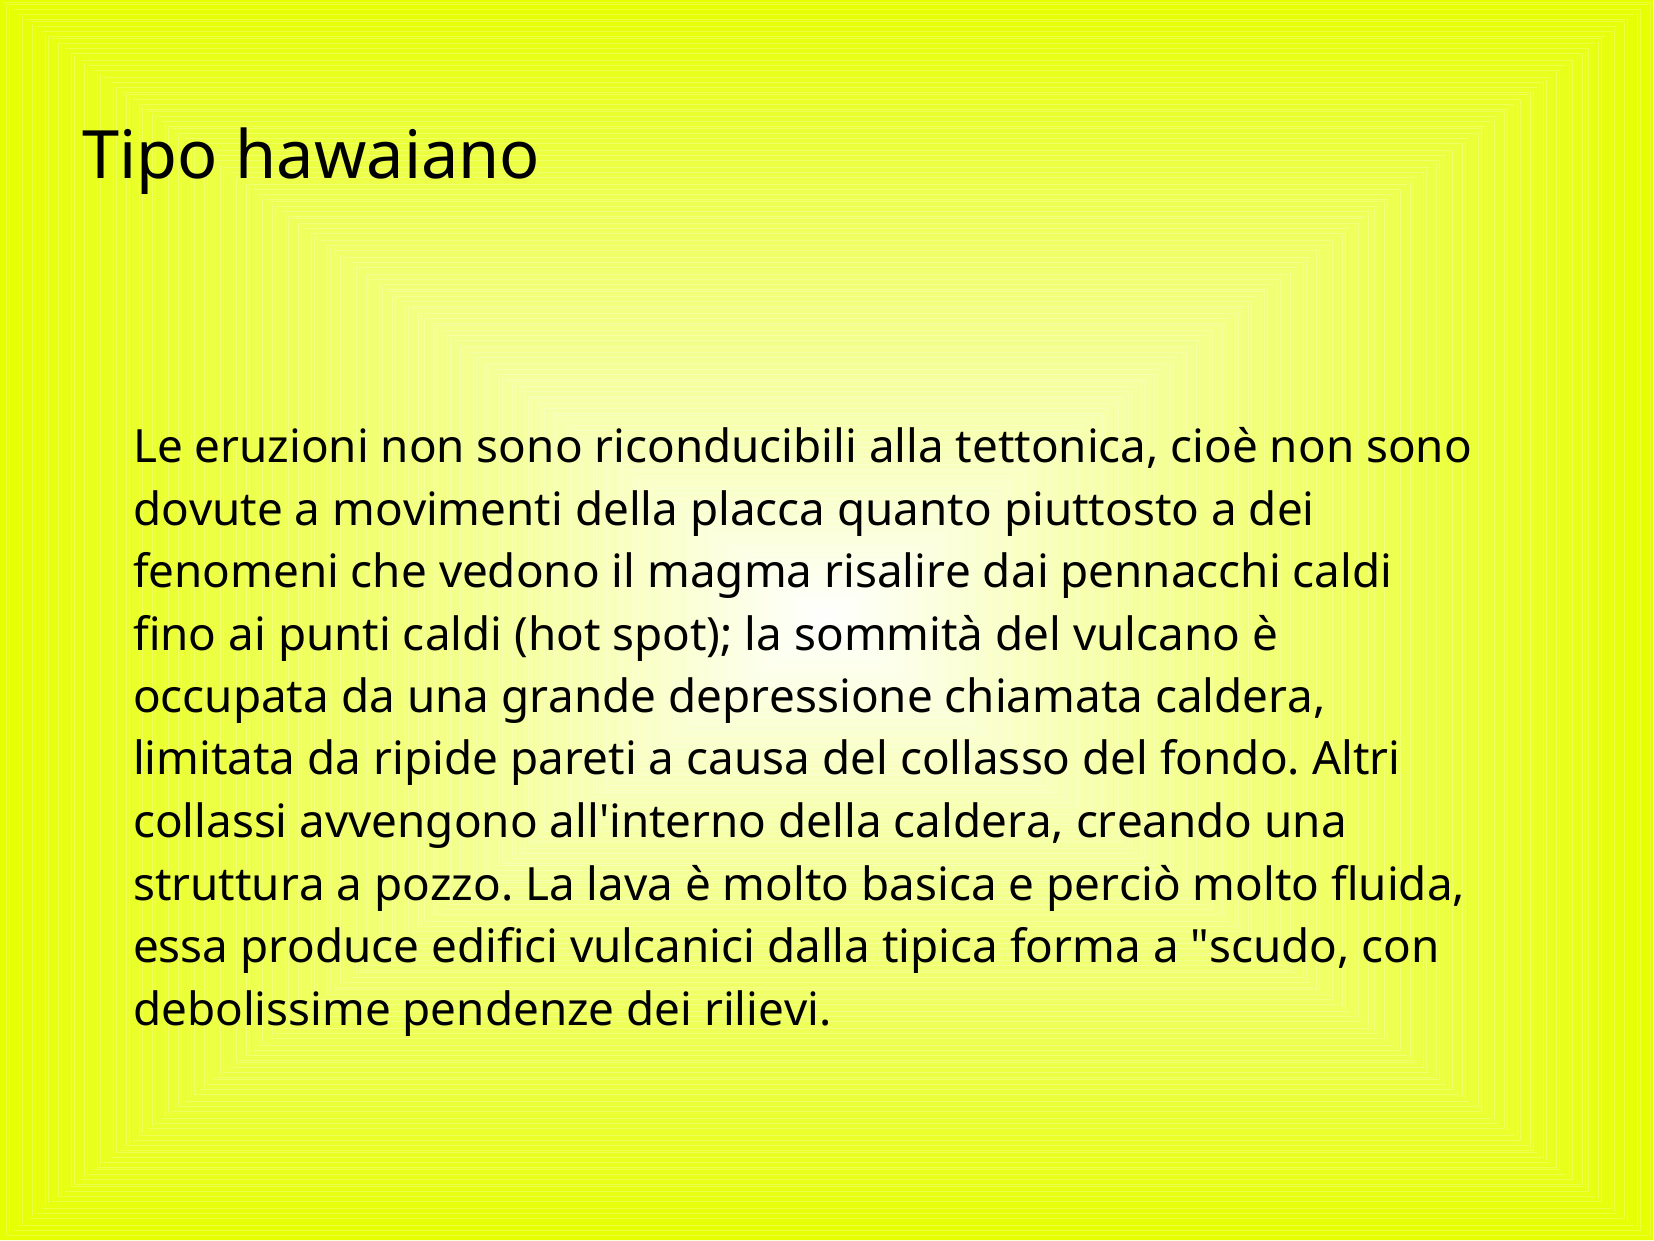

# Tipo hawaiano
Le eruzioni non sono riconducibili alla tettonica, cioè non sono dovute a movimenti della placca quanto piuttosto a dei fenomeni che vedono il magma risalire dai pennacchi caldi fino ai punti caldi (hot spot); la sommità del vulcano è occupata da una grande depressione chiamata caldera, limitata da ripide pareti a causa del collasso del fondo. Altri collassi avvengono all'interno della caldera, creando una struttura a pozzo. La lava è molto basica e perciò molto fluida, essa produce edifici vulcanici dalla tipica forma a "scudo, con debolissime pendenze dei rilievi.